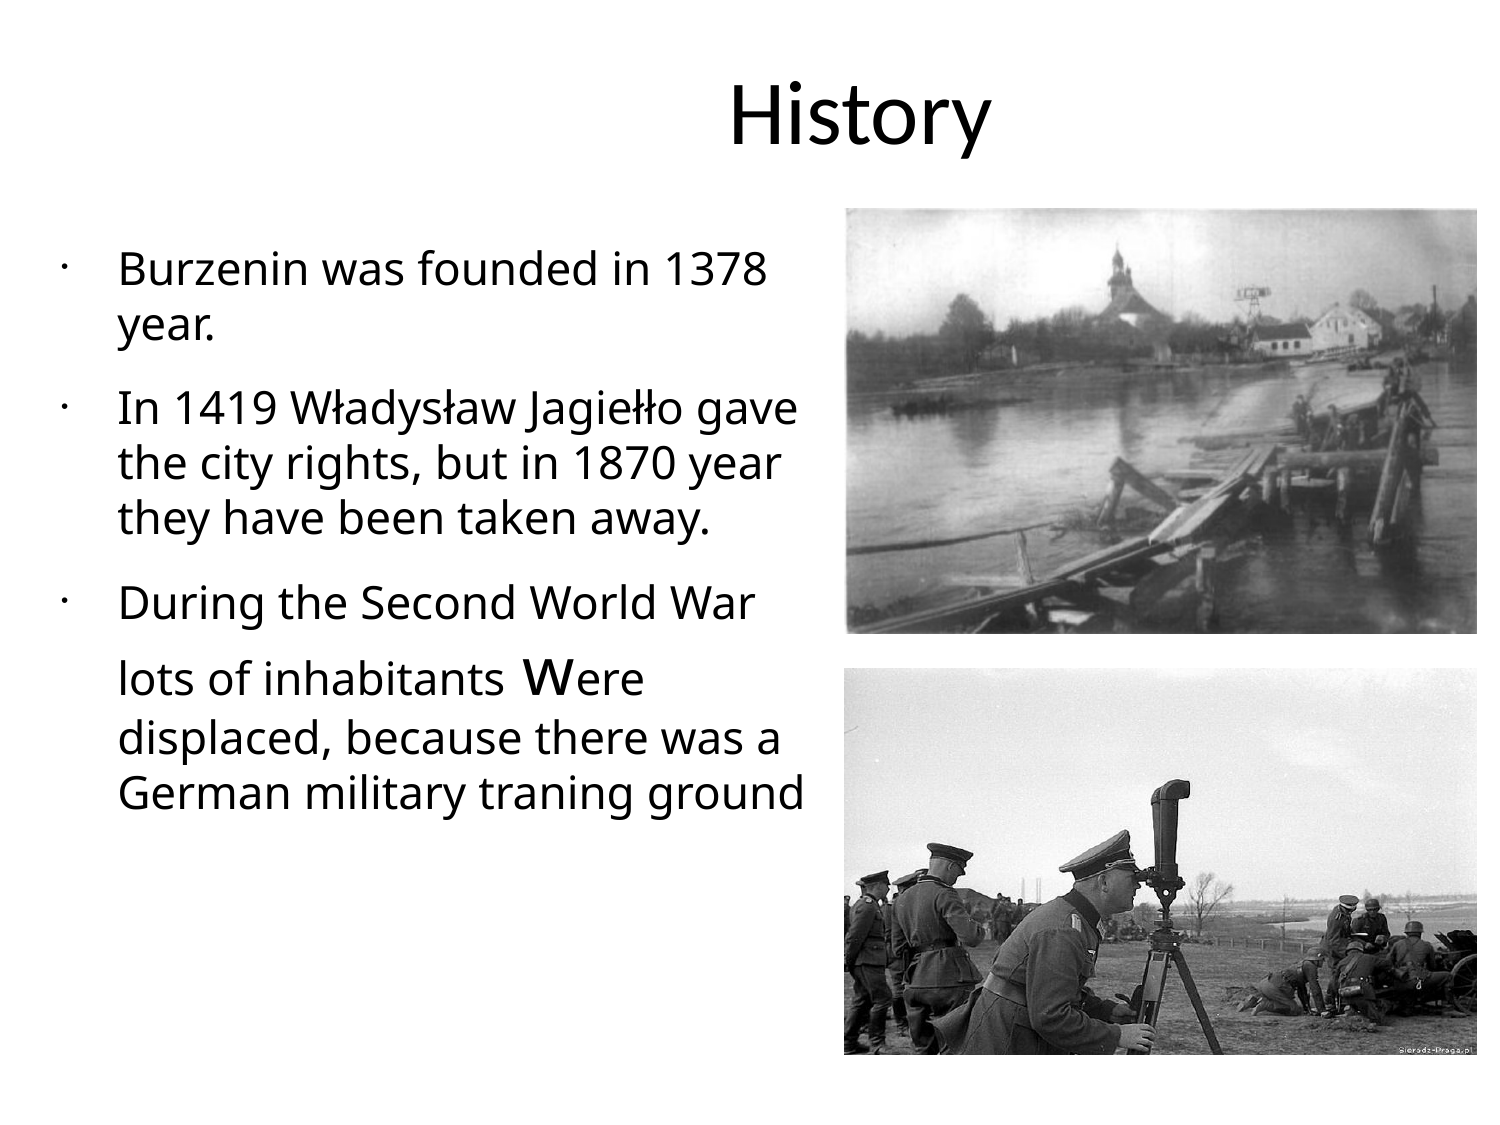

# History
Burzenin was founded in 1378 year.
In 1419 Władysław Jagiełło gave the city rights, but in 1870 year they have been taken away.
During the Second World War lots of inhabitants were displaced, because there was a German military traning ground